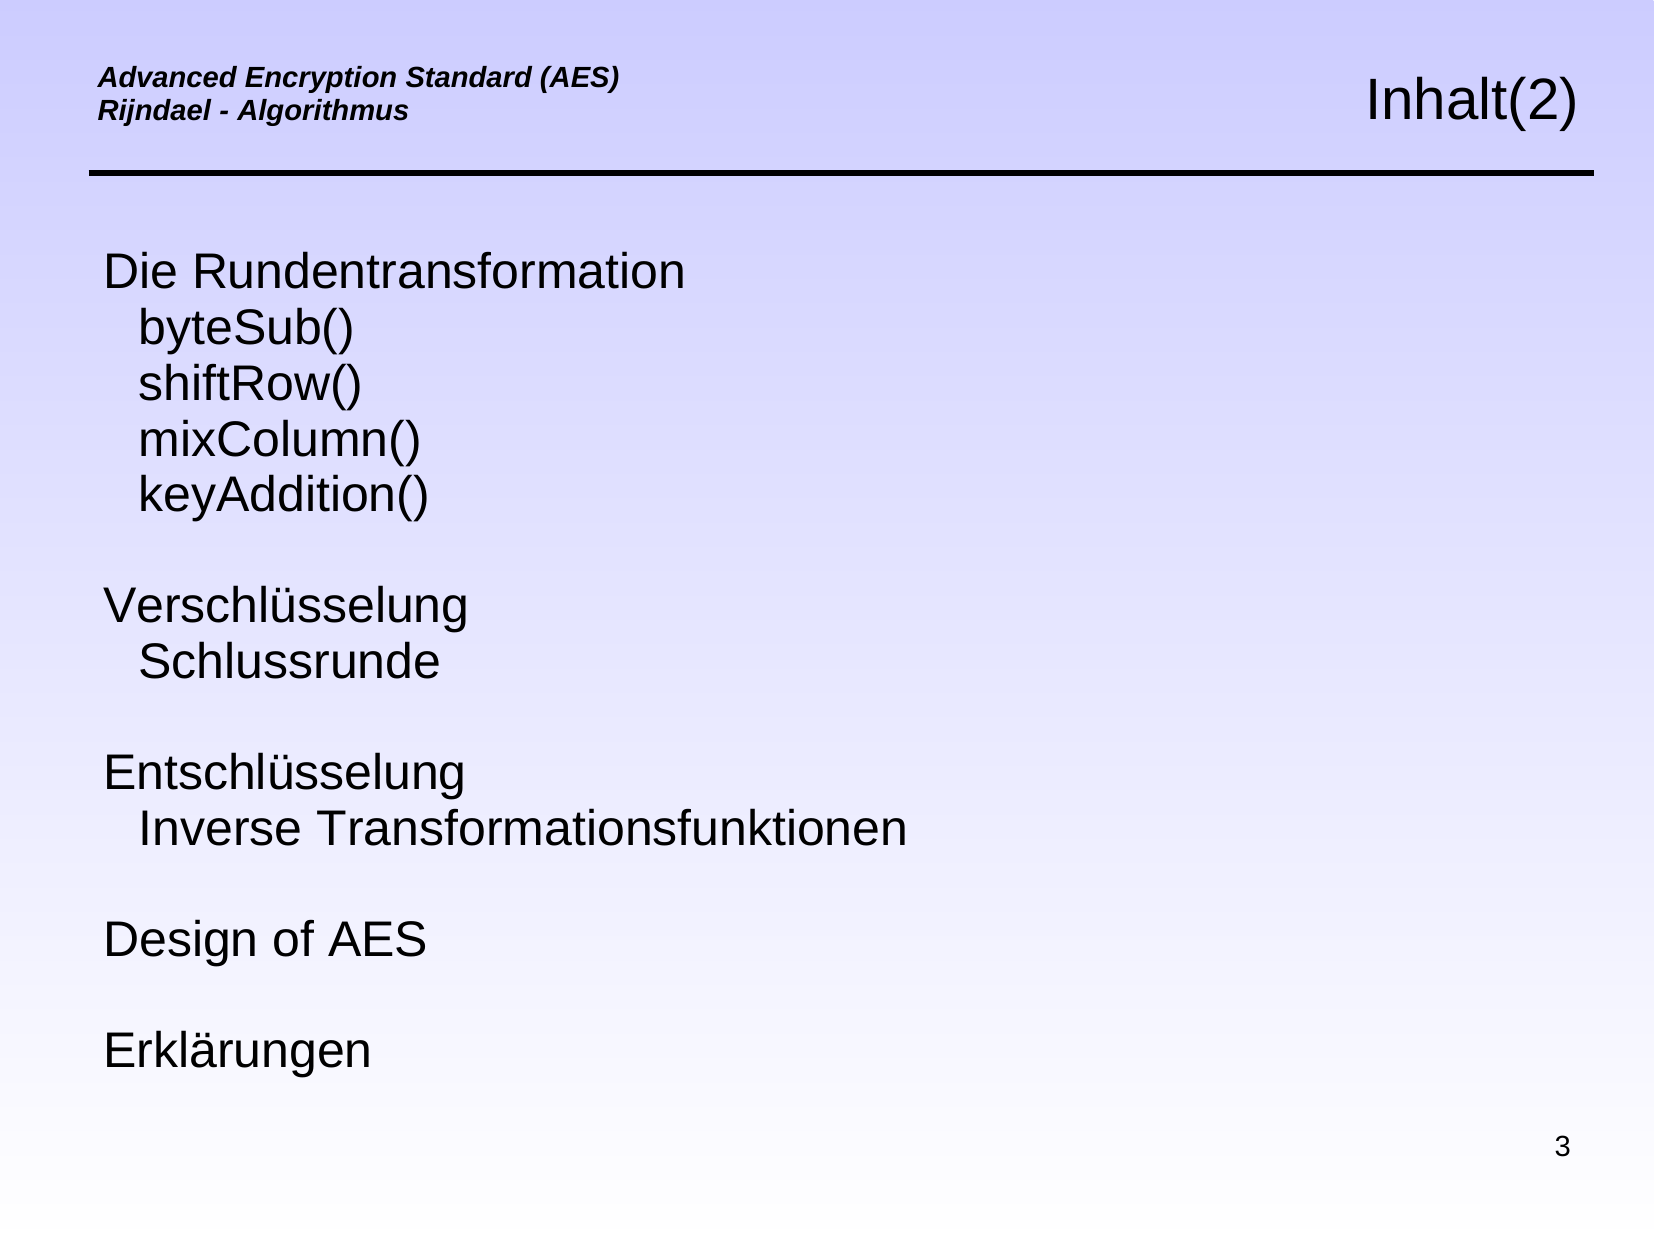

Advanced Encryption Standard (AES)
Rijndael - Algorithmus
Inhalt(2)
Die Rundentransformation
byteSub()
shiftRow()
mixColumn()
keyAddition()
Verschlüsselung
Schlussrunde
Entschlüsselung
Inverse Transformationsfunktionen
Design of AES
Erklärungen
3